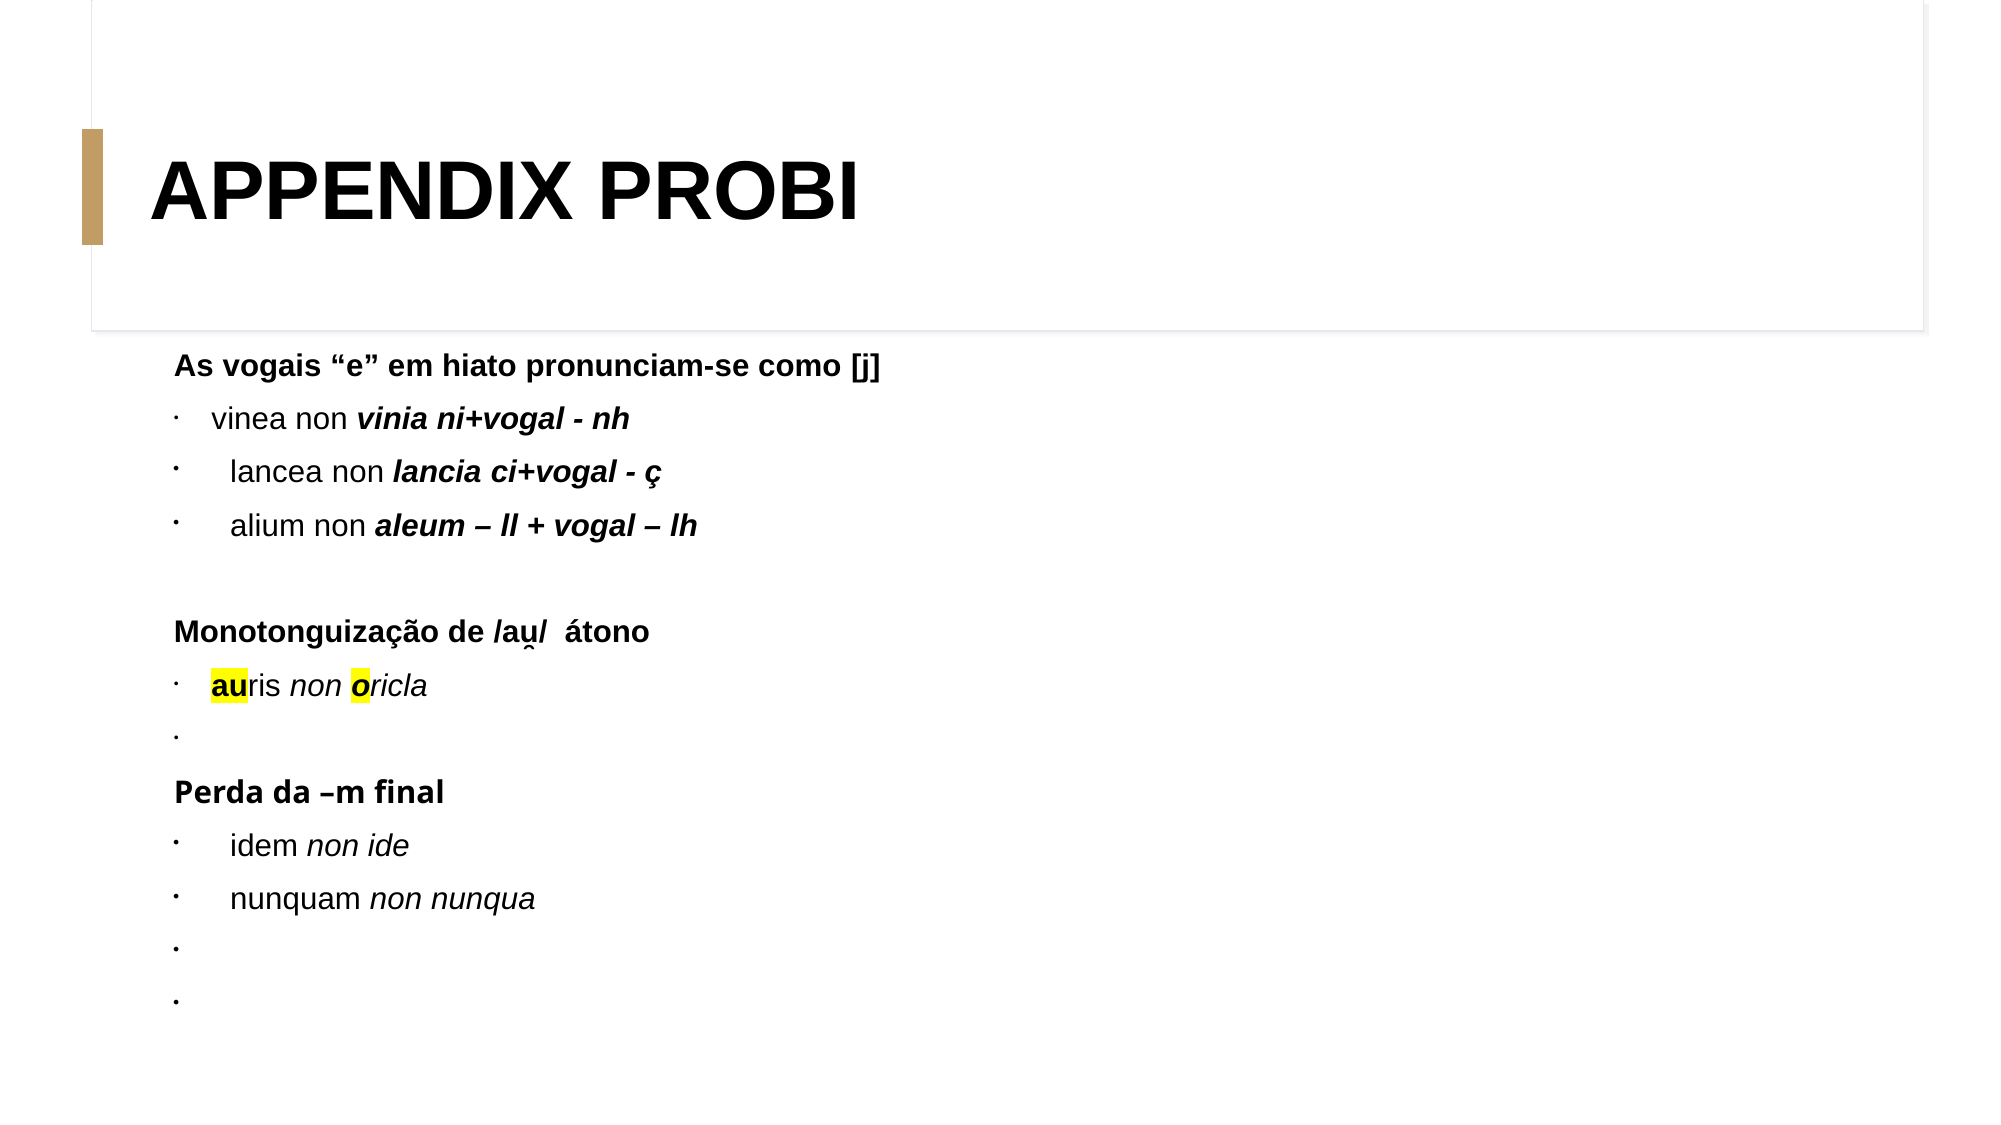

# APPENDIX PROBI
As vogais “e” em hiato pronunciam-se como [j]
vinea non vinia ni+vogal - nh
lancea non lancia ci+vogal - ç
alium non aleum – ll + vogal – lh
Monotonguização de /au̯/ átono
auris non oricla
Perda da –m final
idem non ide
nunquam non nunqua